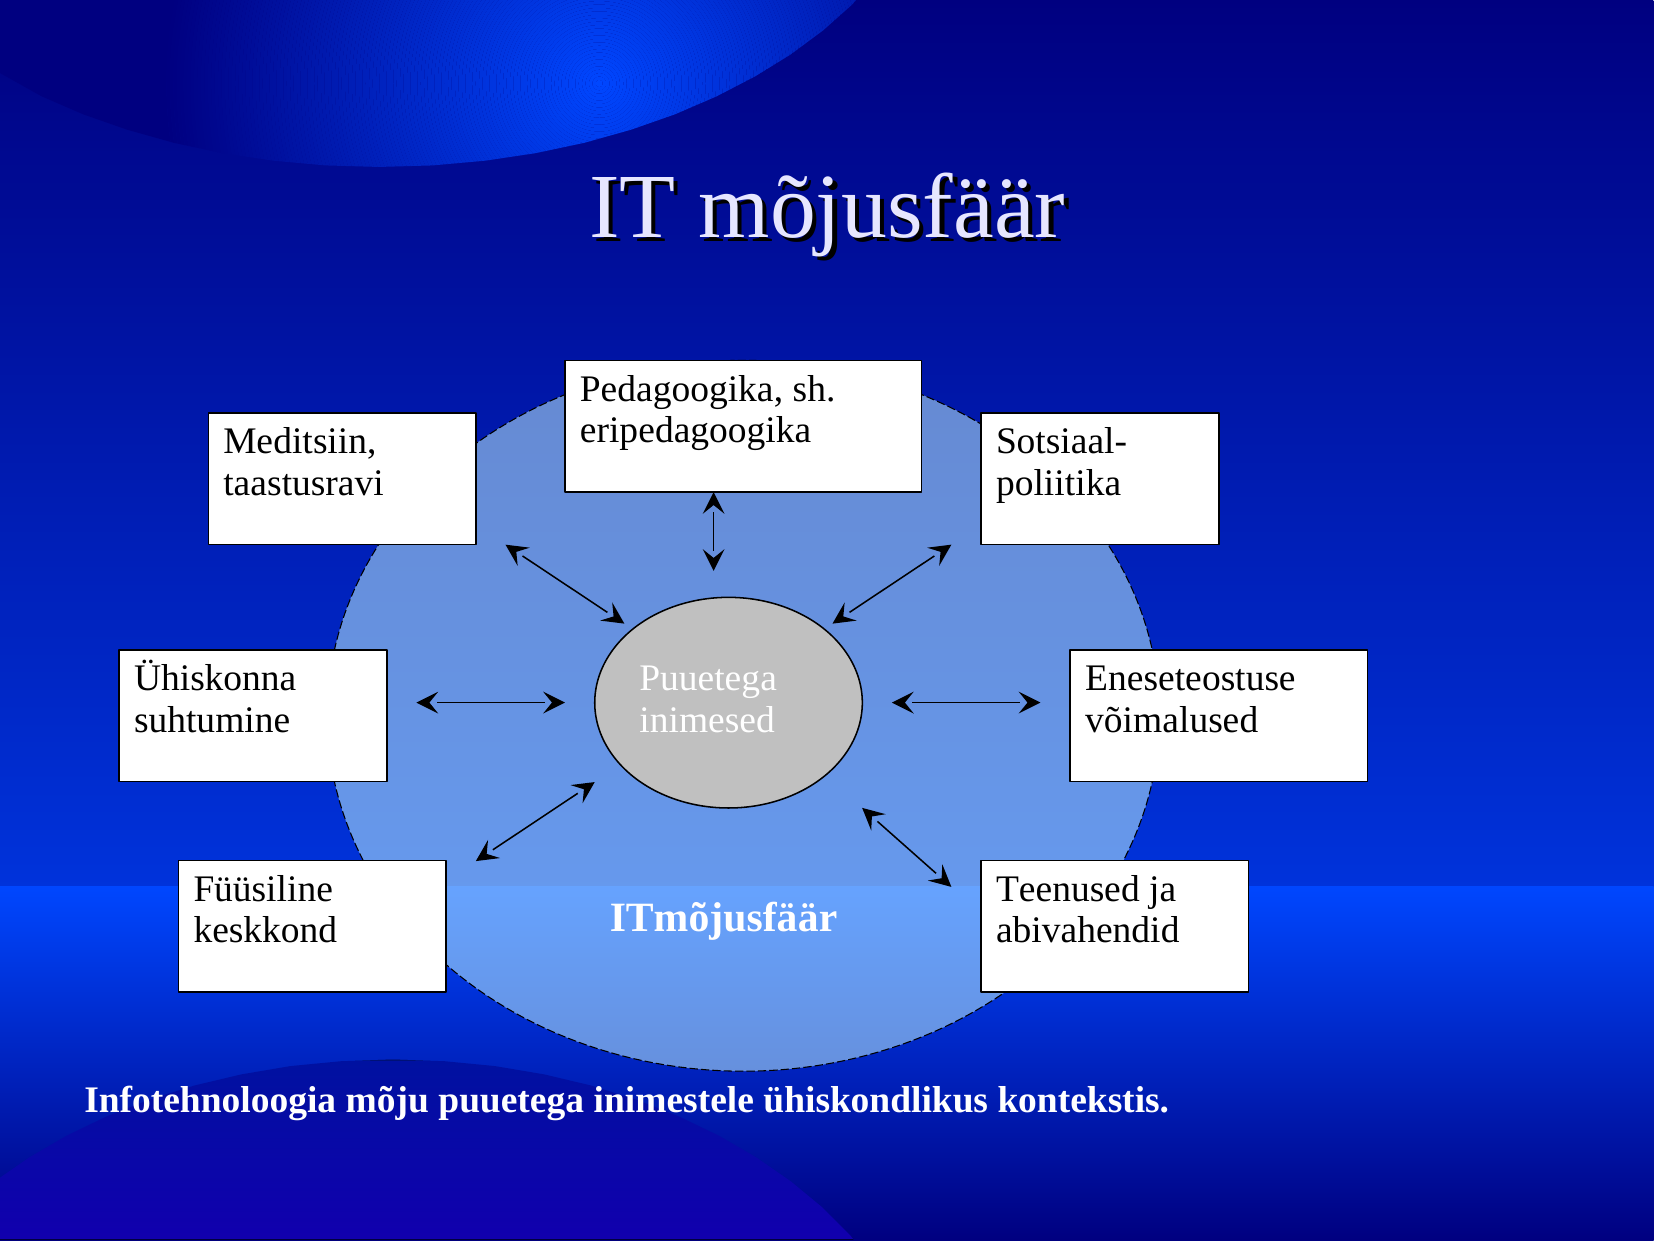

# IT mõjusfäär
Pedagoogika, sh. eripedagoogika
Meditsiin, taastusravi
Sotsiaal- poliitika
Puuetega inimesed
Ühiskonna
suhtumine
Eneseteostuse võimalused
Füüsiline keskkond
Teenused ja abivahendid
ITmõjusfäär
 Infotehnoloogia mõju puuetega inimestele ühiskondlikus kontekstis.